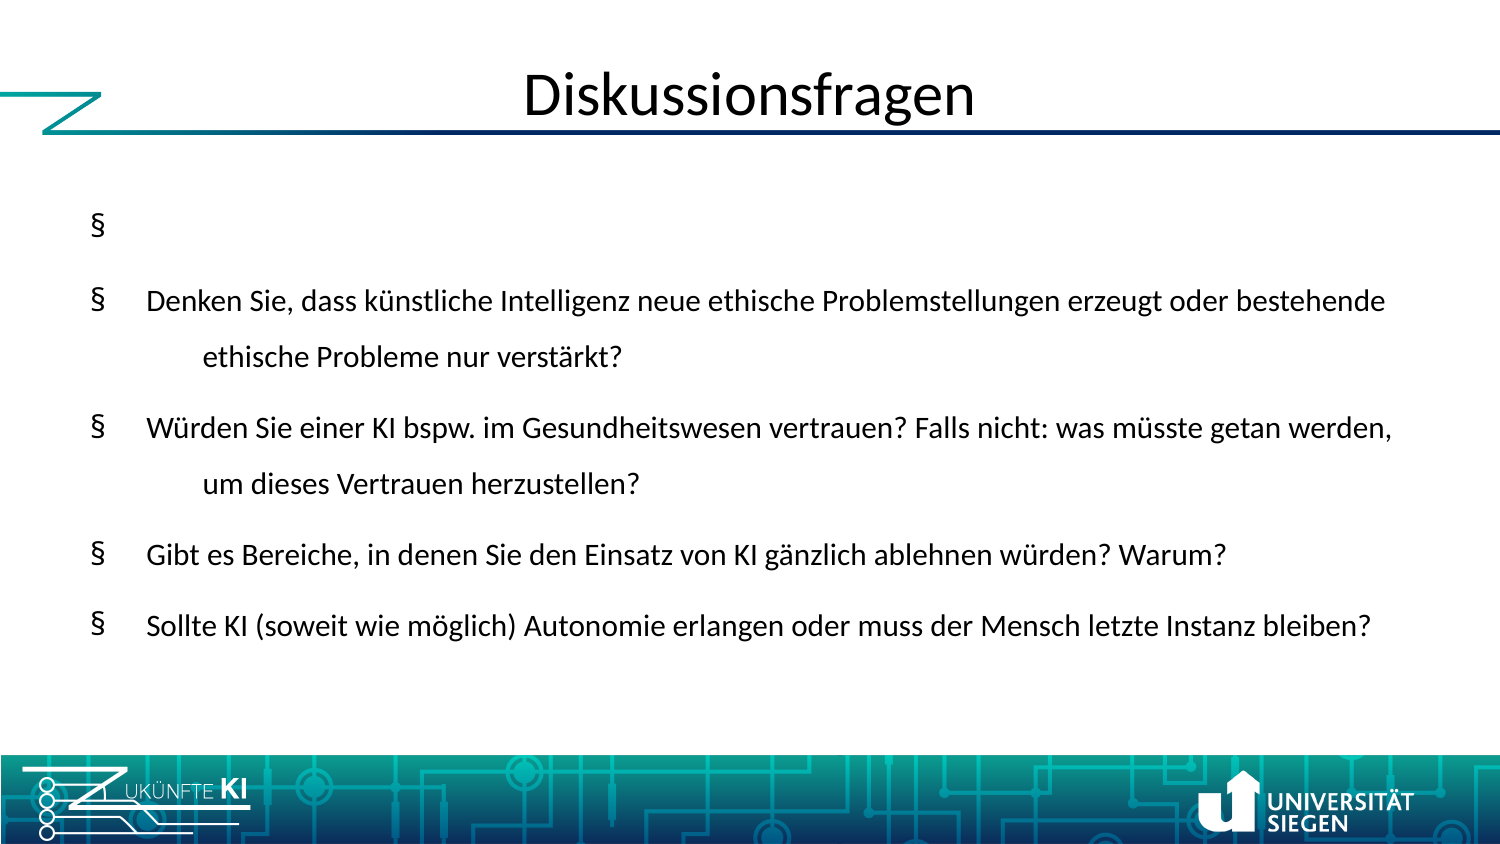

# Diskussionsfragen
Denken Sie, dass künstliche Intelligenz neue ethische Problemstellungen erzeugt oder bestehende ethische Probleme nur verstärkt?
Würden Sie einer KI bspw. im Gesundheitswesen vertrauen? Falls nicht: was müsste getan werden, um dieses Vertrauen herzustellen?
Gibt es Bereiche, in denen Sie den Einsatz von KI gänzlich ablehnen würden? Warum?
Sollte KI (soweit wie möglich) Autonomie erlangen oder muss der Mensch letzte Instanz bleiben?